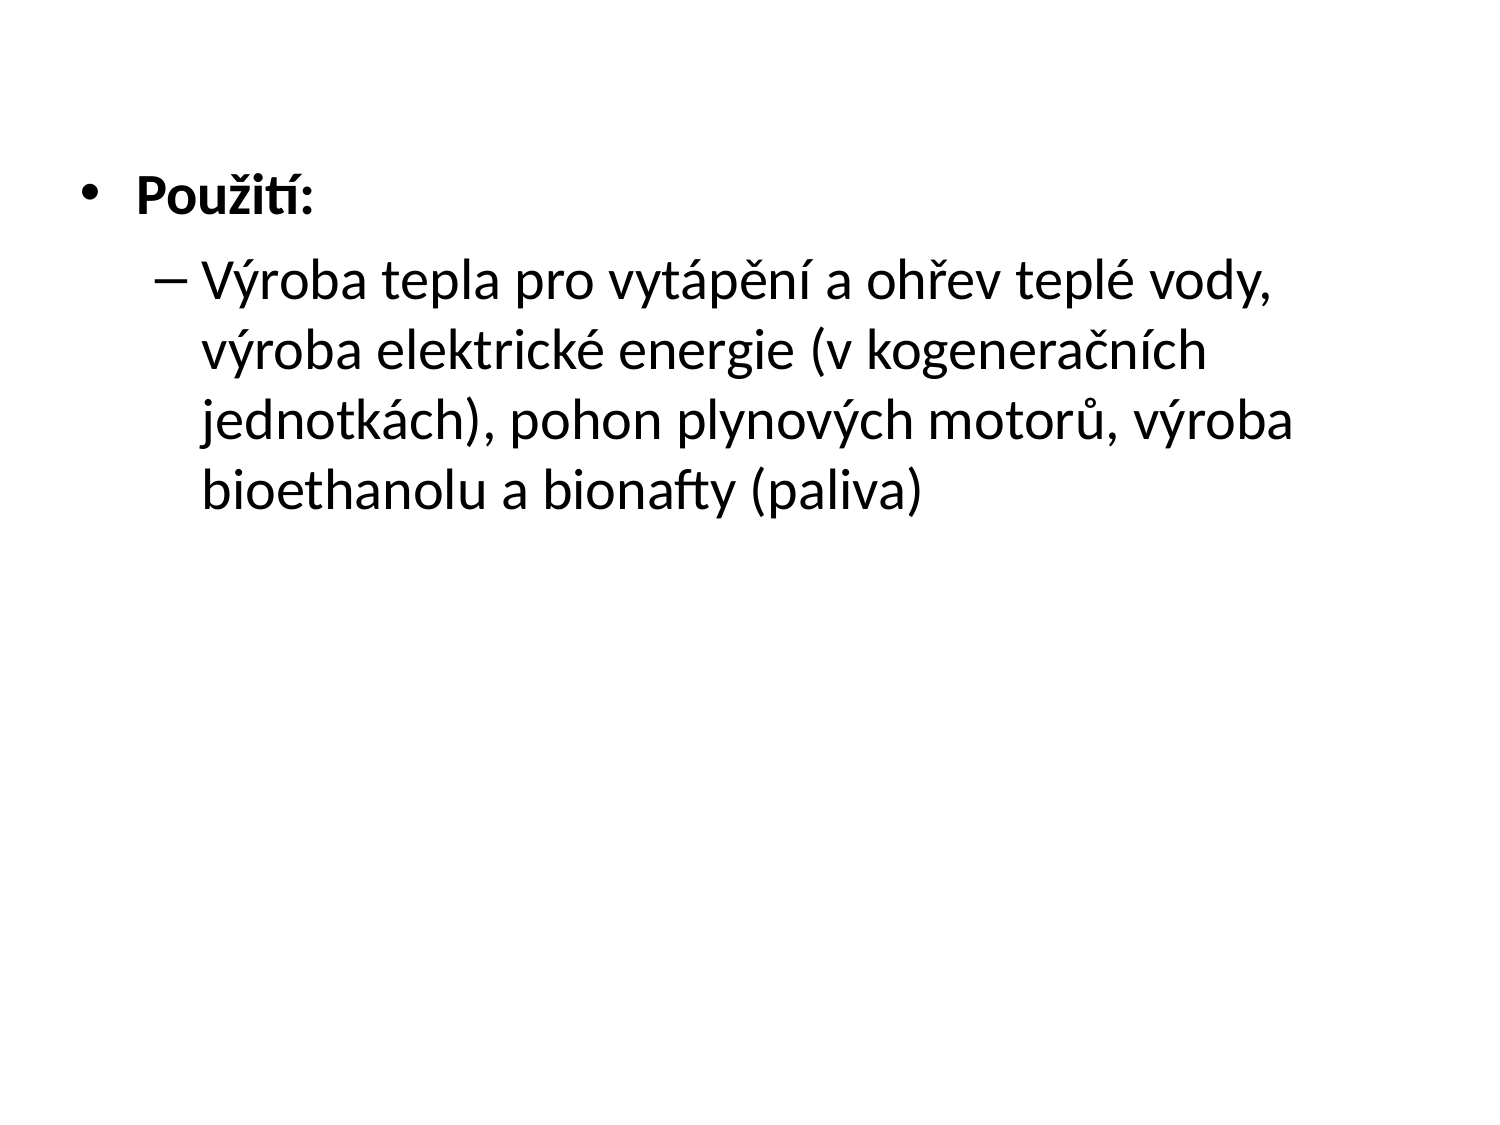

#
Použití:
Výroba tepla pro vytápění a ohřev teplé vody, výroba elektrické energie (v kogeneračních jednotkách), pohon plynových motorů, výroba bioethanolu a bionafty (paliva)